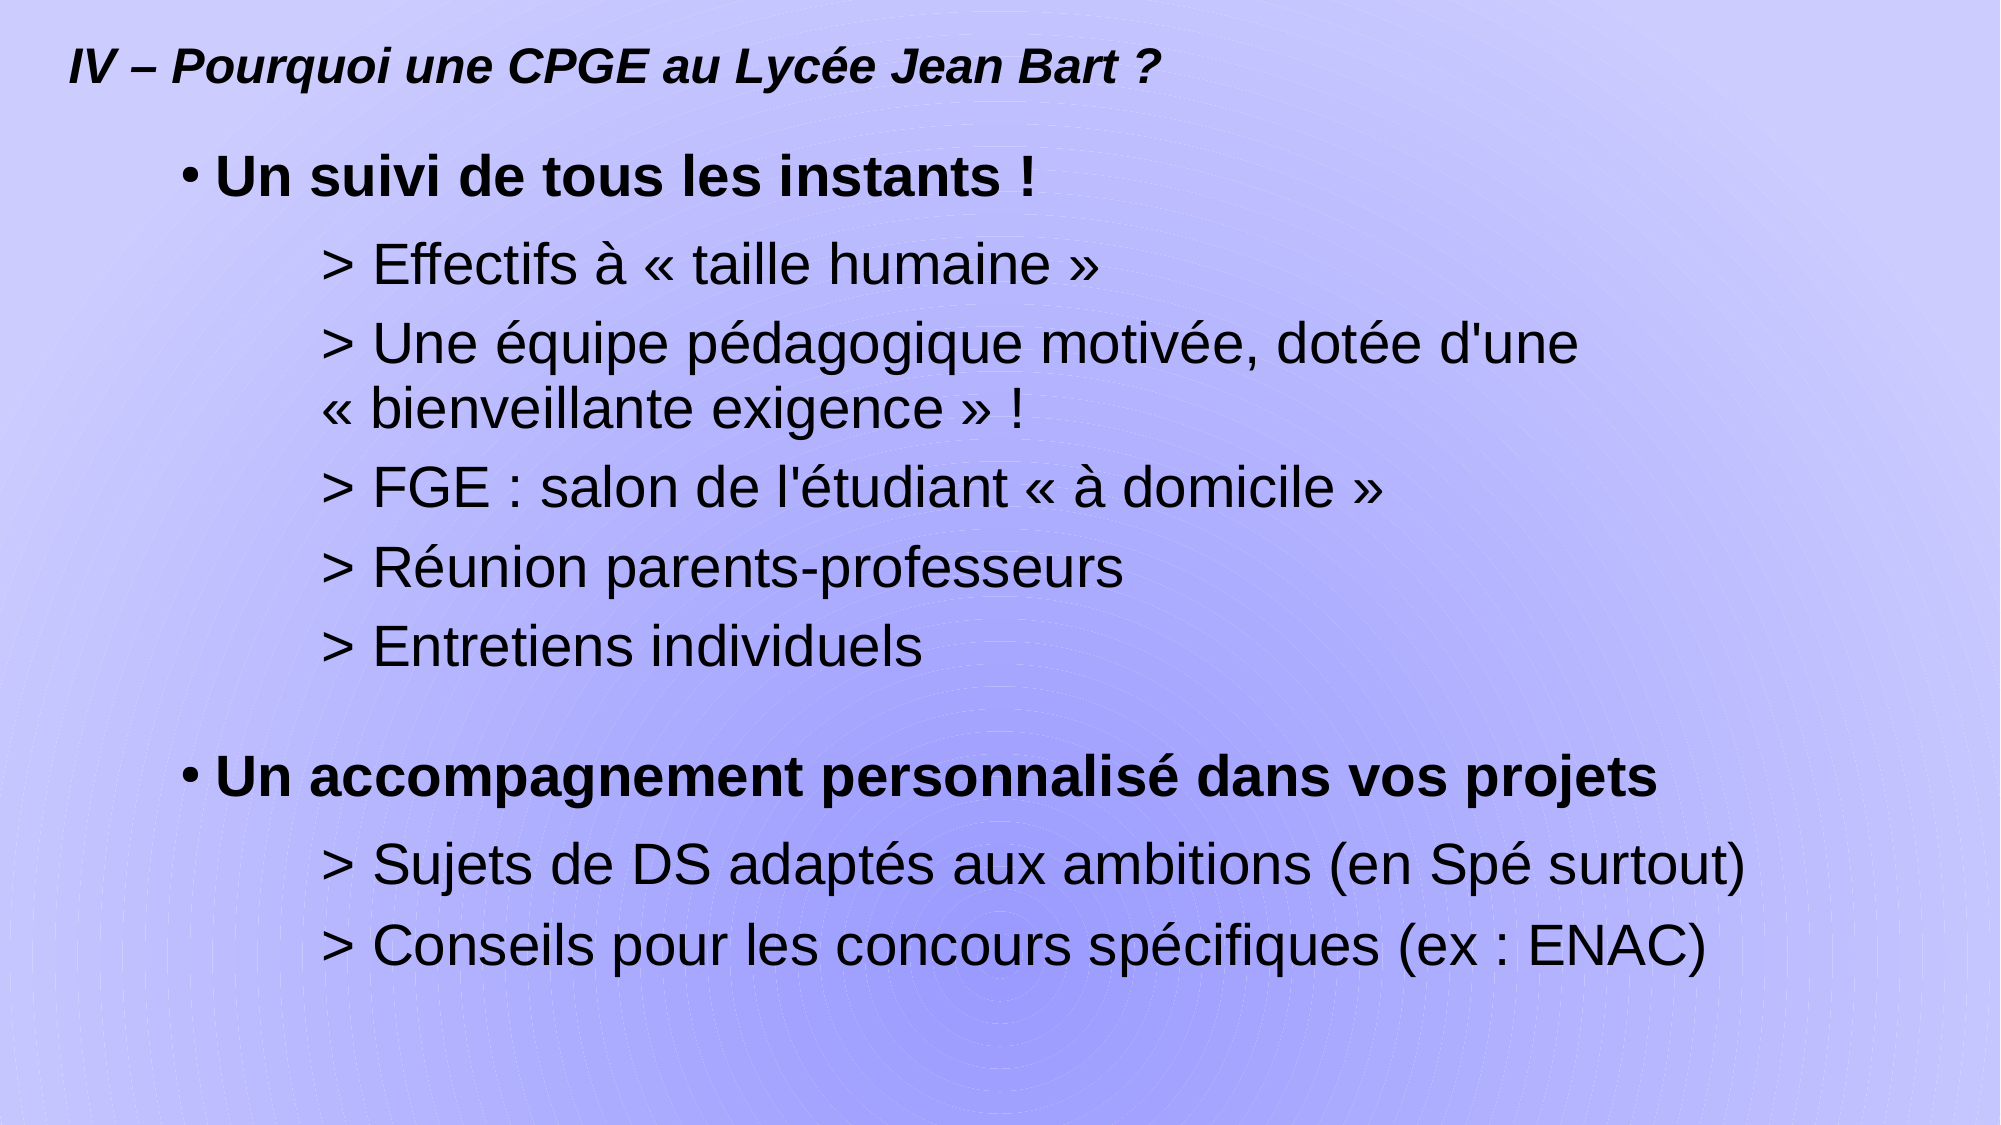

IV – Pourquoi une CPGE au Lycée Jean Bart ?
Un suivi de tous les instants !
> Effectifs à « taille humaine »
> Une équipe pédagogique motivée, dotée d'une « bienveillante exigence » !
> FGE : salon de l'étudiant « à domicile »
> Réunion parents-professeurs
> Entretiens individuels
Un accompagnement personnalisé dans vos projets
> Sujets de DS adaptés aux ambitions (en Spé surtout)
> Conseils pour les concours spécifiques (ex : ENAC)